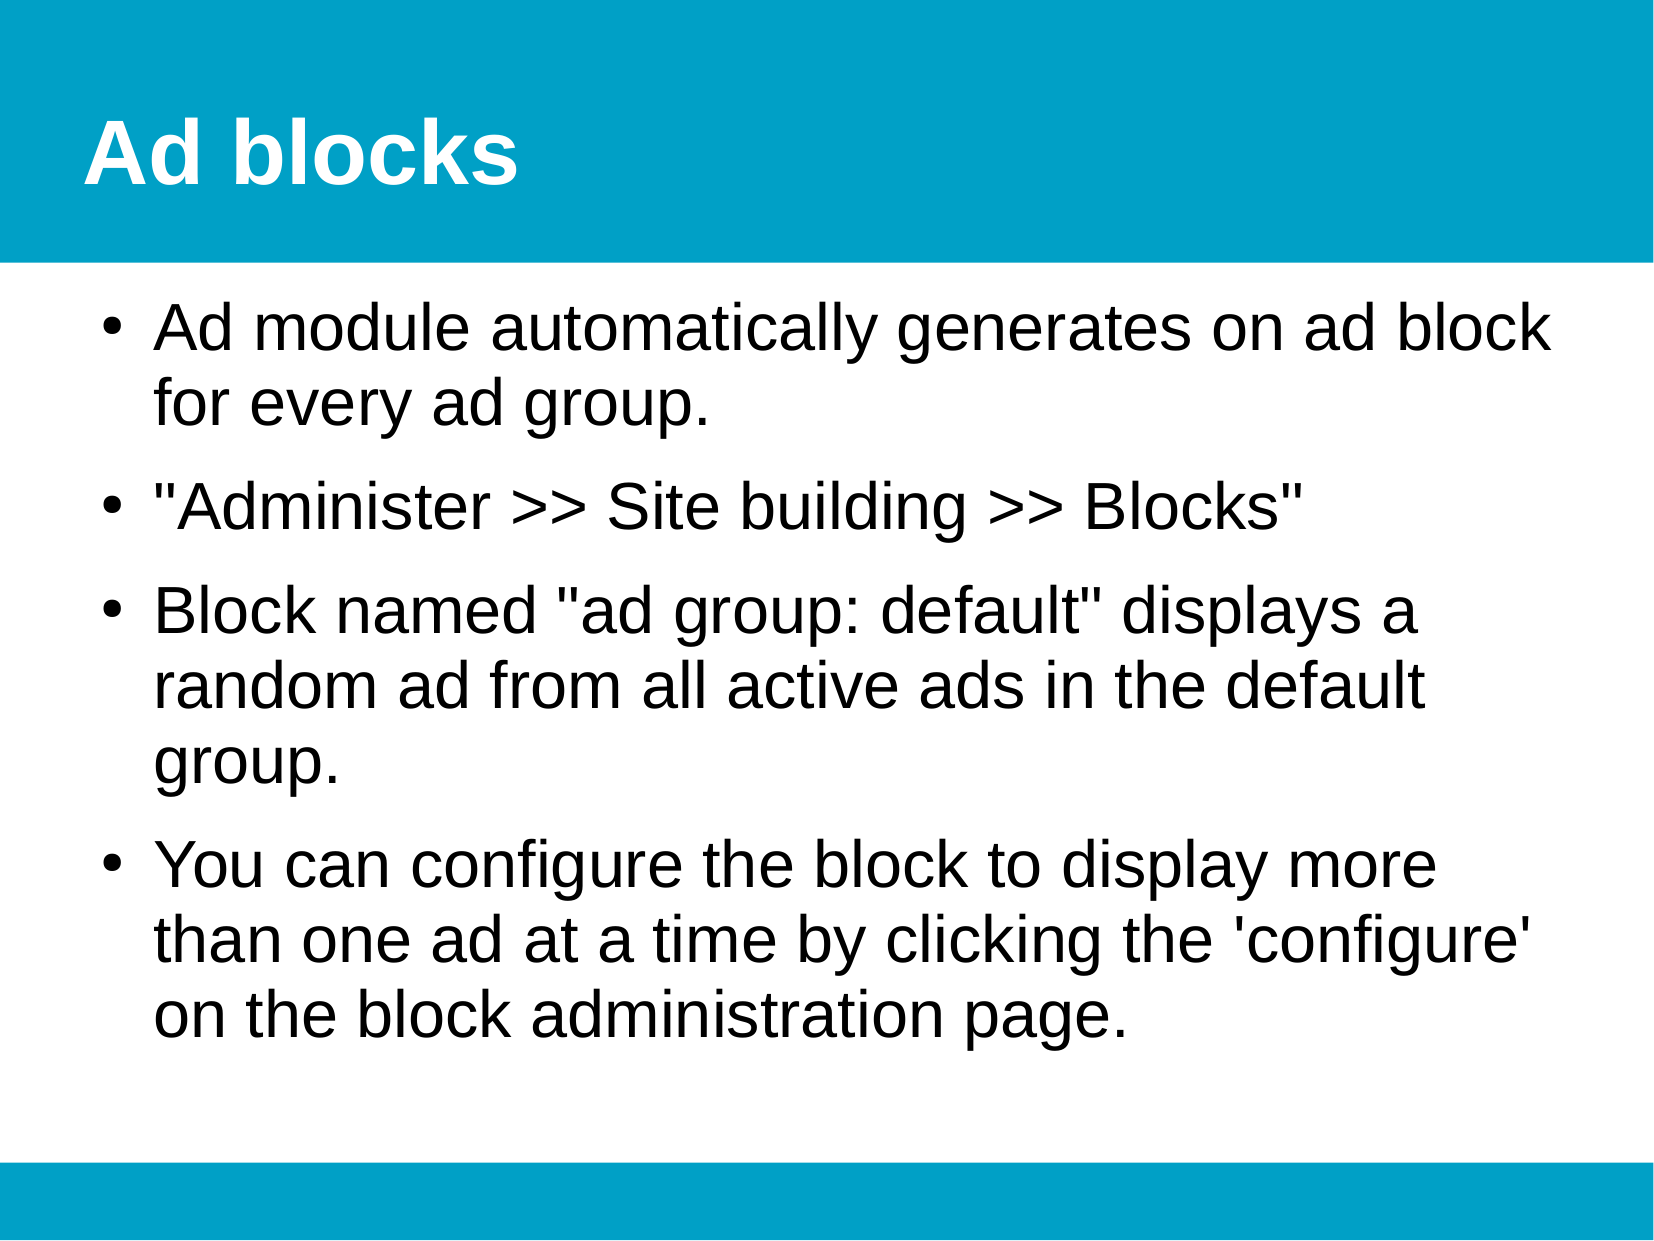

# Ad blocks
Ad module automatically generates on ad block for every ad group.
"Administer >> Site building >> Blocks"
Block named "ad group: default" displays a random ad from all active ads in the default group.
You can configure the block to display more than one ad at a time by clicking the 'configure' on the block administration page.